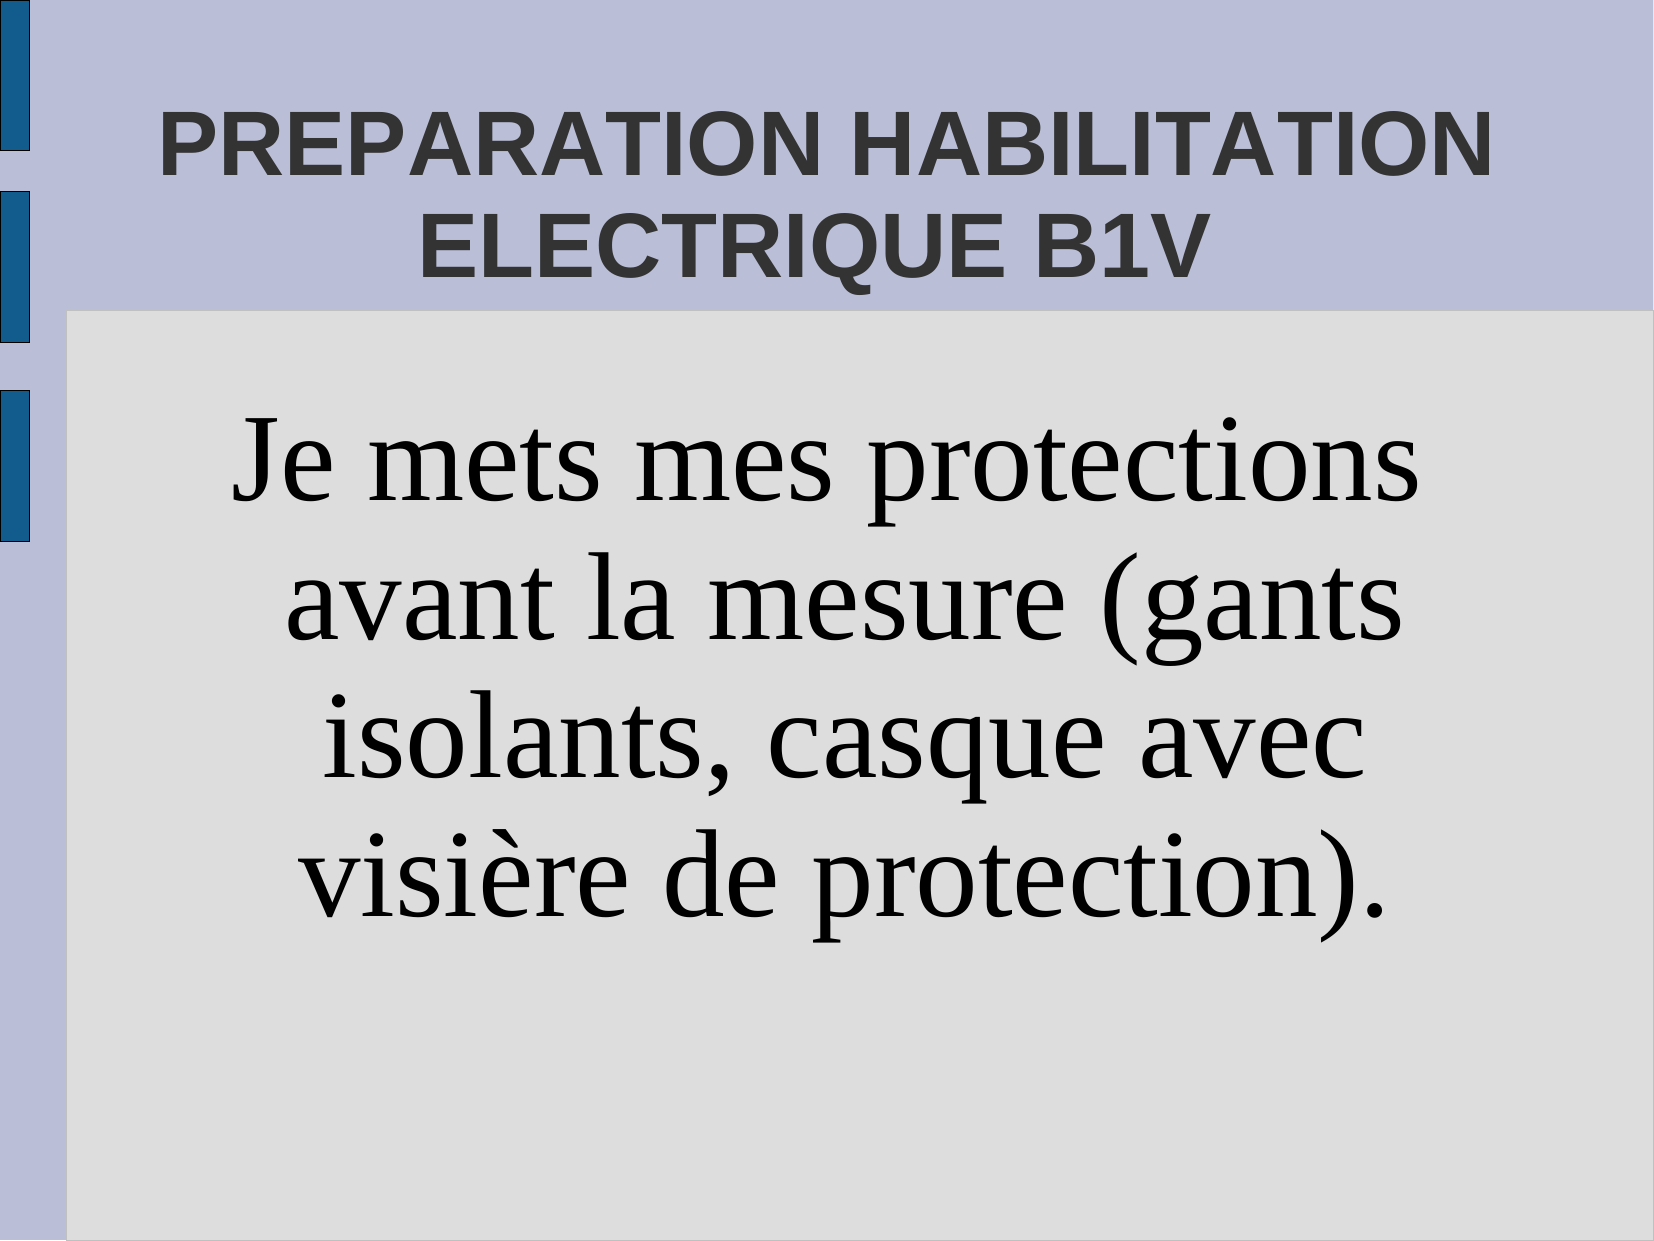

# PREPARATION HABILITATION ELECTRIQUE B1V
Je mets mes protections avant la mesure (gants isolants, casque avec visière de protection).